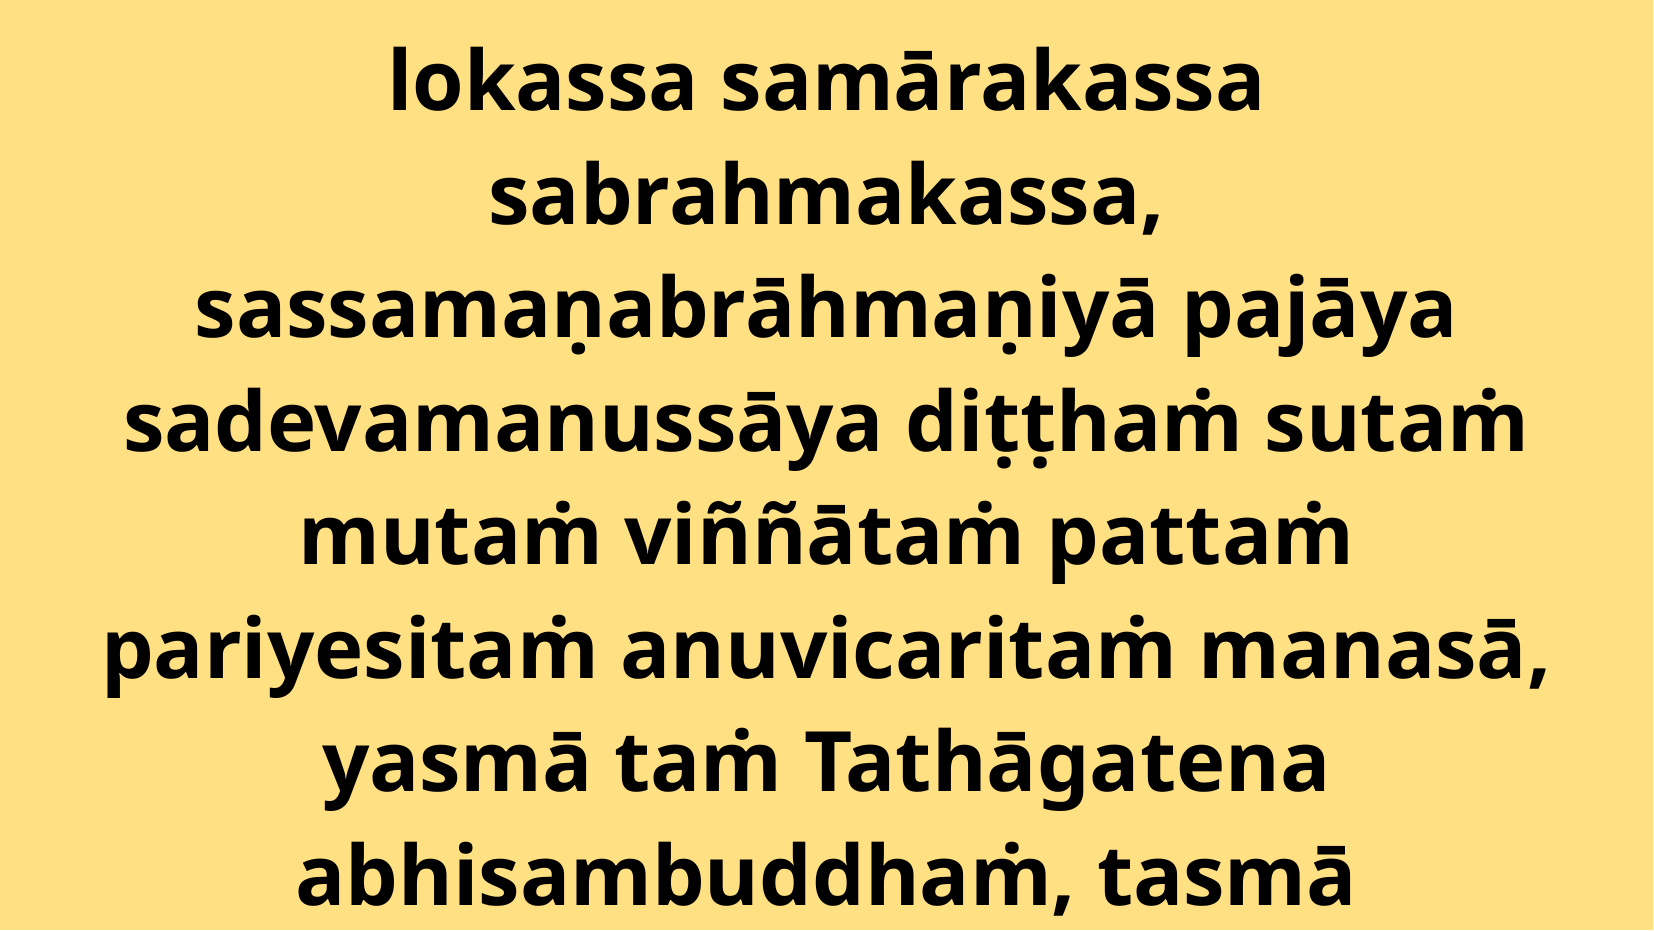

# Yaṁ bhikkhave sadevakassa lokassa samārakassa sabrahmakassa, sassamaṇabrāhmaṇiyā pajāya sadevamanussāya diṭṭhaṁ sutaṁ mutaṁ viññātaṁ pattaṁ pariyesitaṁ anuvicaritaṁ manasā, yasmā taṁ Tathāgatena abhisambuddhaṁ, tasmā Tathāgato ‘ti vuccati.